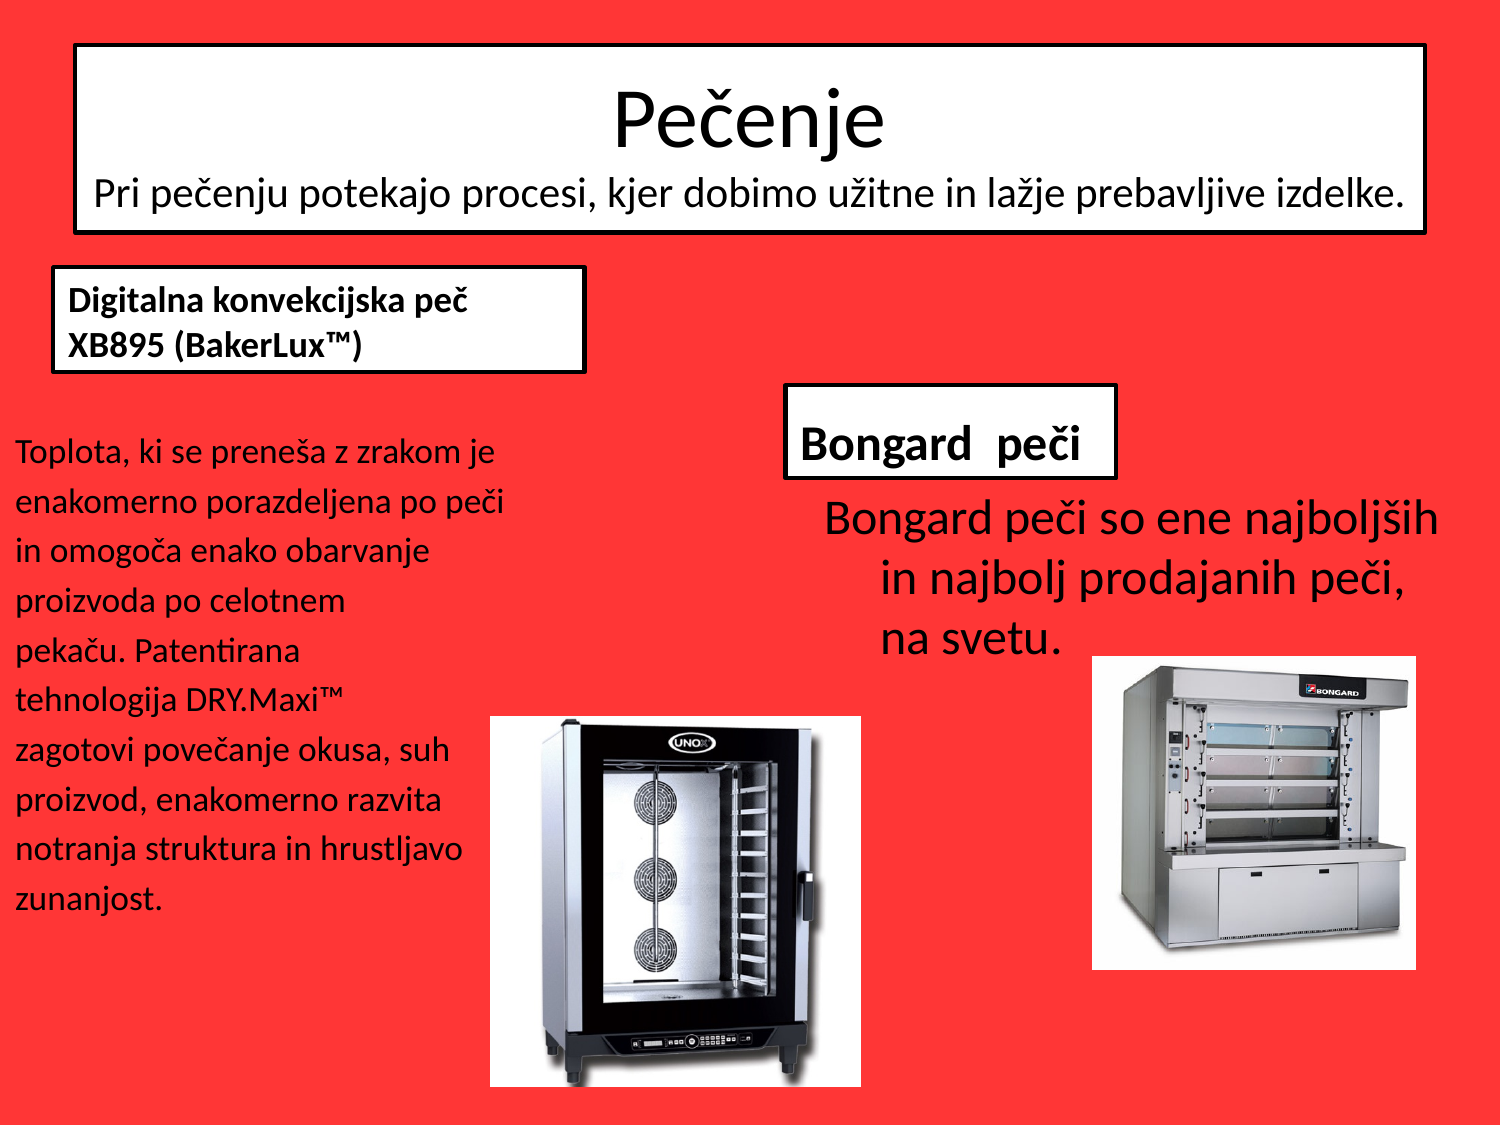

# Pečenje Pri pečenju potekajo procesi, kjer dobimo užitne in lažje prebavljive izdelke.
Digitalna konvekcijska peč XB895 (BakerLux™)
Bongard peči
Toplota, ki se preneša z zrakom je
enakomerno porazdeljena po peči
in omogoča enako obarvanje
proizvoda po celotnem
pekaču. Patentirana
tehnologija DRY.Maxi™
zagotovi povečanje okusa, suh
proizvod, enakomerno razvita
notranja struktura in hrustljavo
zunanjost.
Bongard peči so ene najboljših in najbolj prodajanih peči, na svetu.